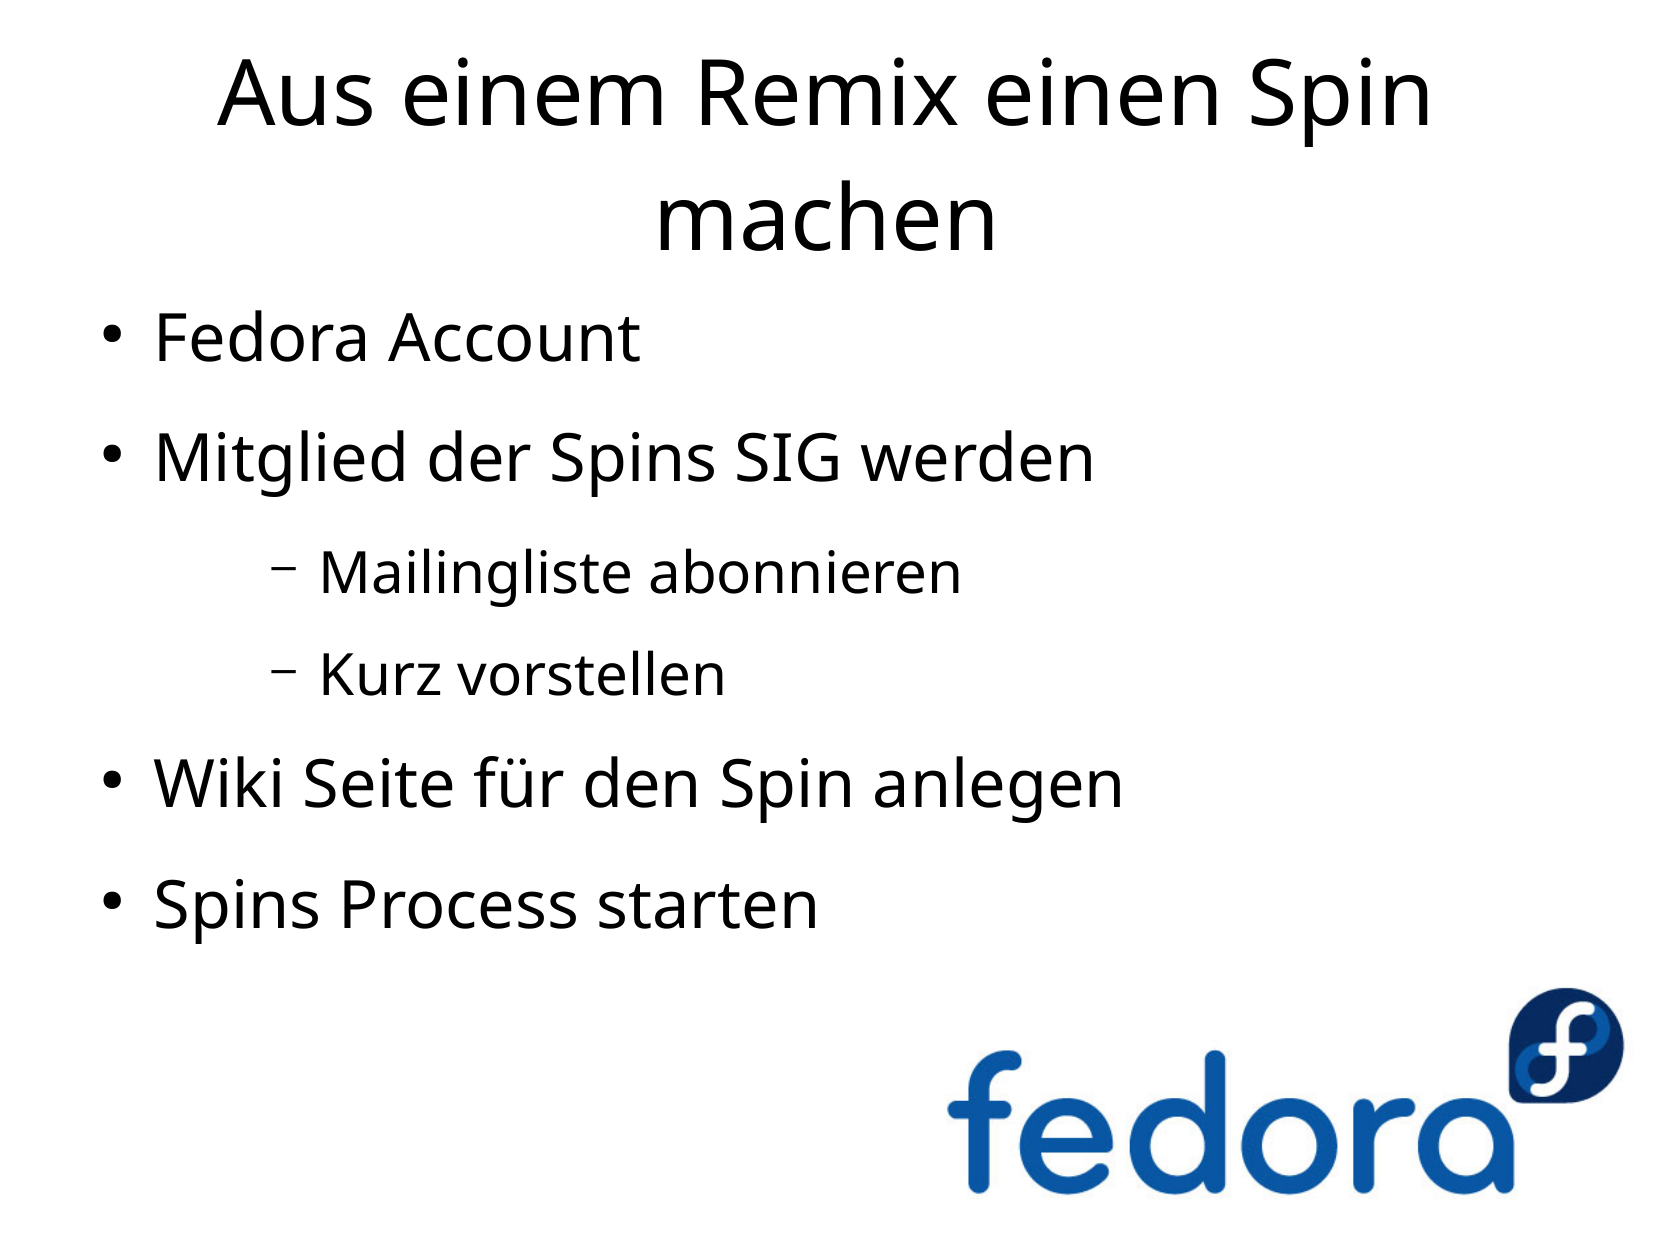

# Aus einem Remix einen Spin machen
Fedora Account
Mitglied der Spins SIG werden
Mailingliste abonnieren
Kurz vorstellen
Wiki Seite für den Spin anlegen
Spins Process starten